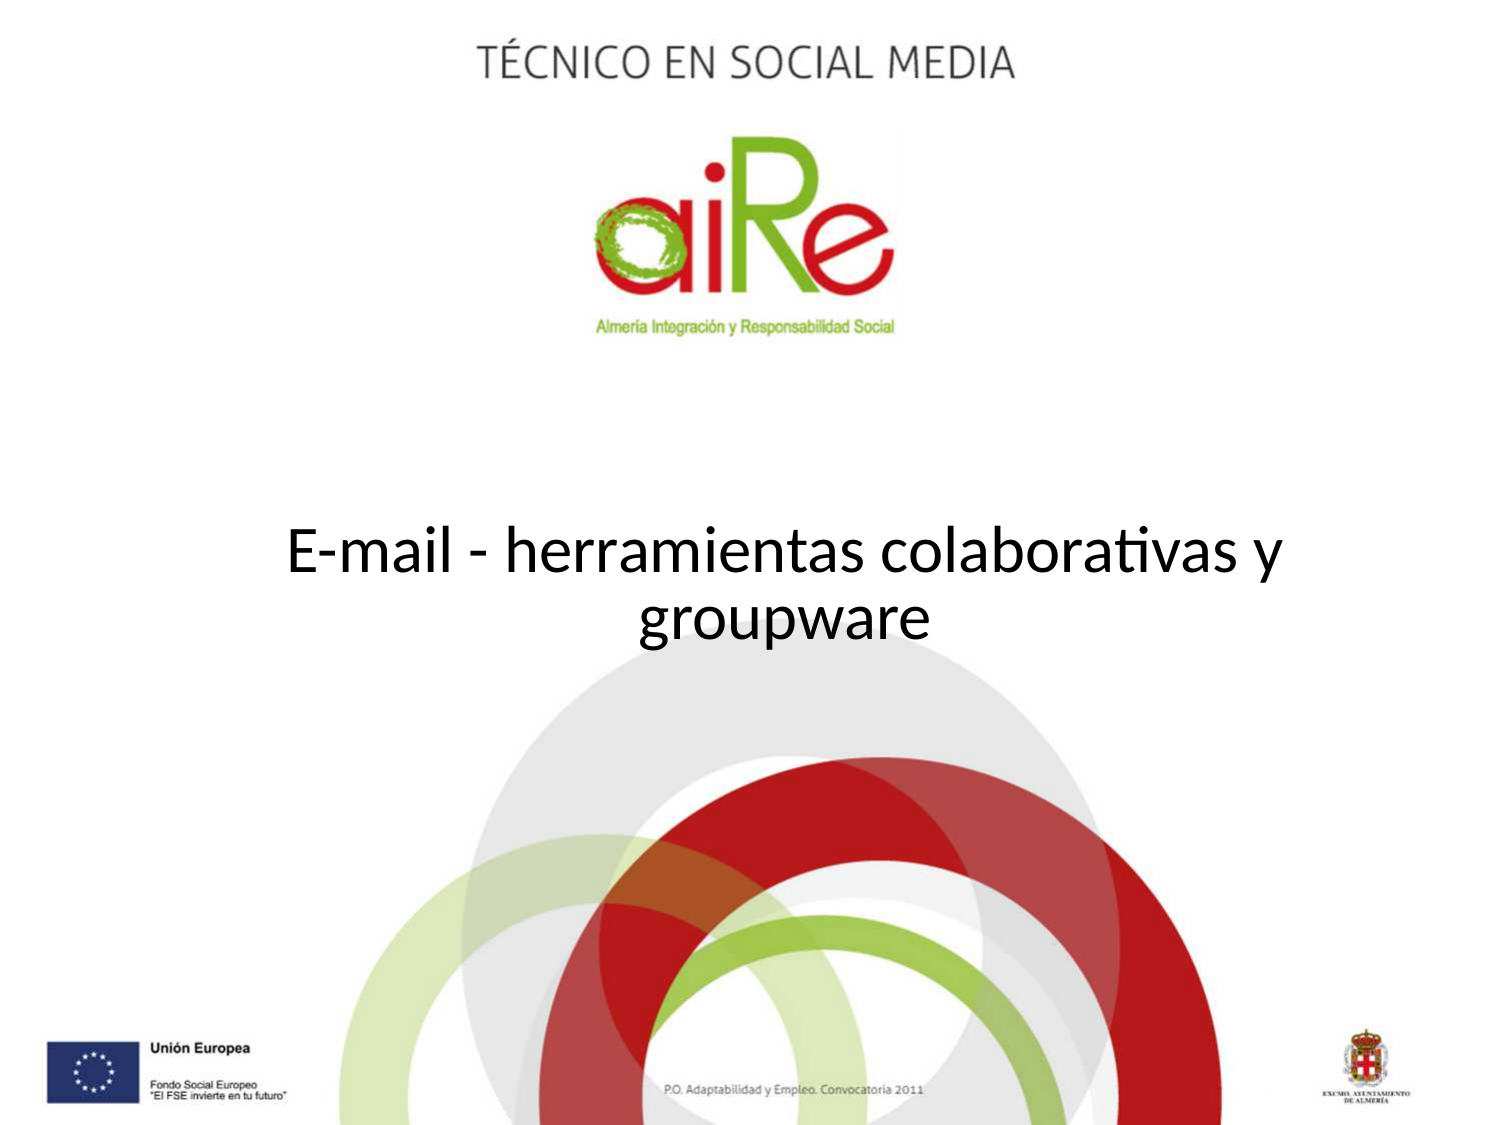

# E-mail - herramientas colaborativas y groupware